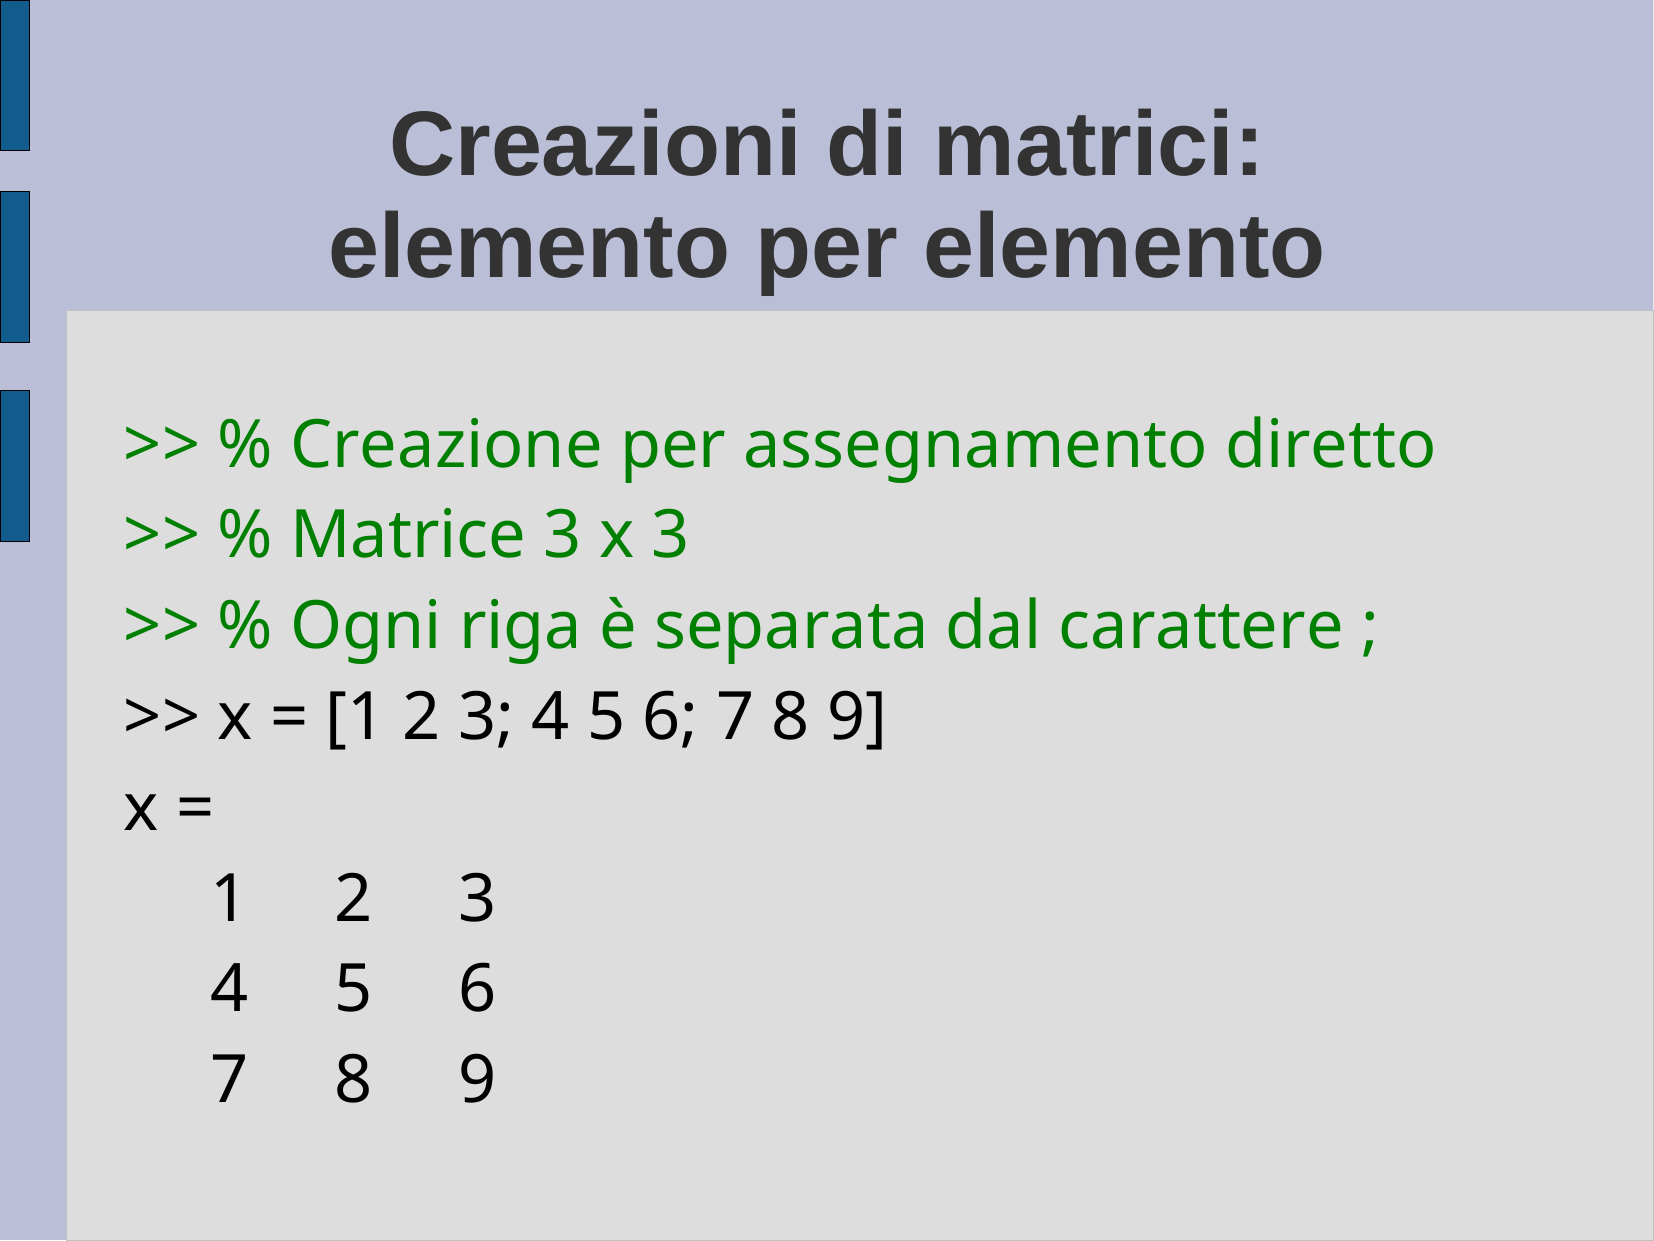

# Creazioni di matrici: elemento per elemento
>> % Creazione per assegnamento diretto
>> % Matrice 3 x 3
>> % Ogni riga è separata dal carattere ;
>> x = [1 2 3; 4 5 6; 7 8 9]
x =
 1 2 3
 4 5 6
 7 8 9